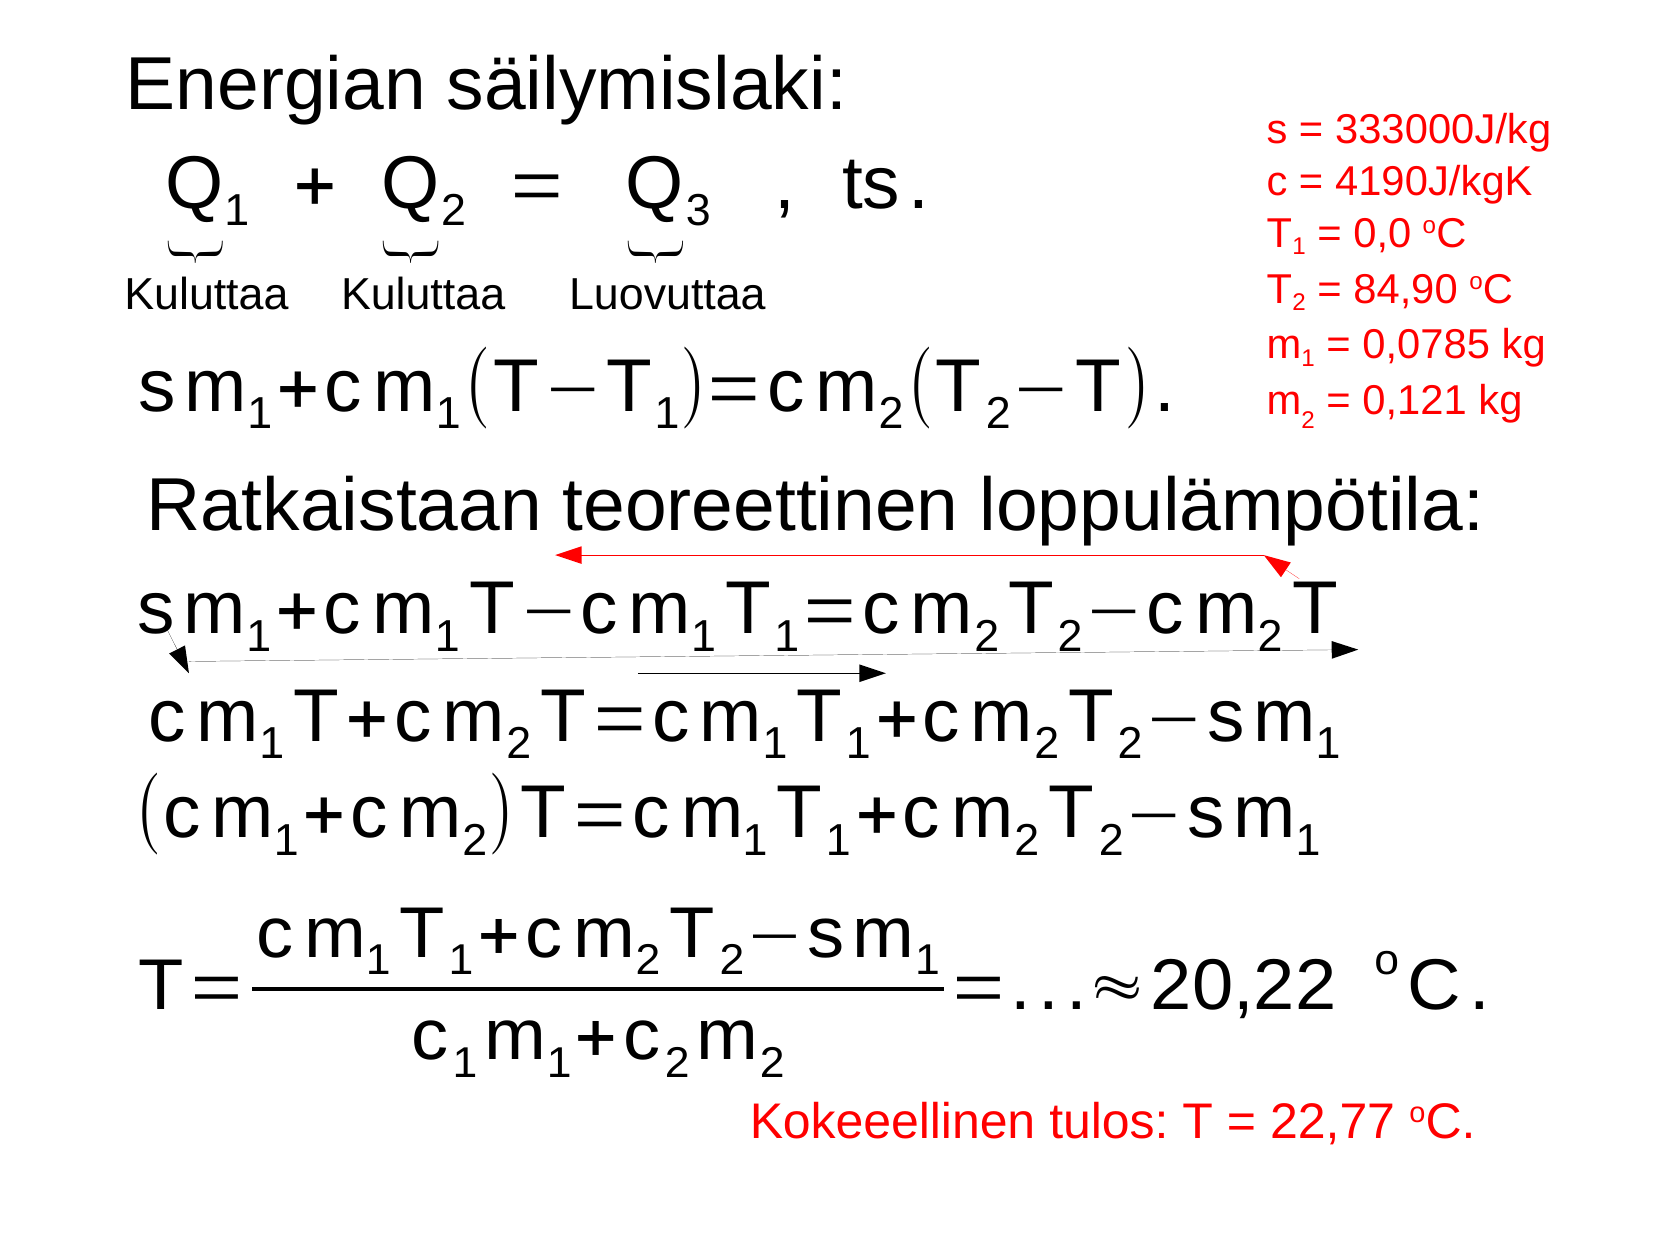

Energian säilymislaki:
s = 333000J/kg
c = 4190J/kgK
T1 = 0,0 oC
T2 = 84,90 oC
m1 = 0,0785 kg
m2 = 0,121 kg
Ratkaistaan teoreettinen loppulämpötila:
Kokeeellinen tulos: T = 22,77 oC.